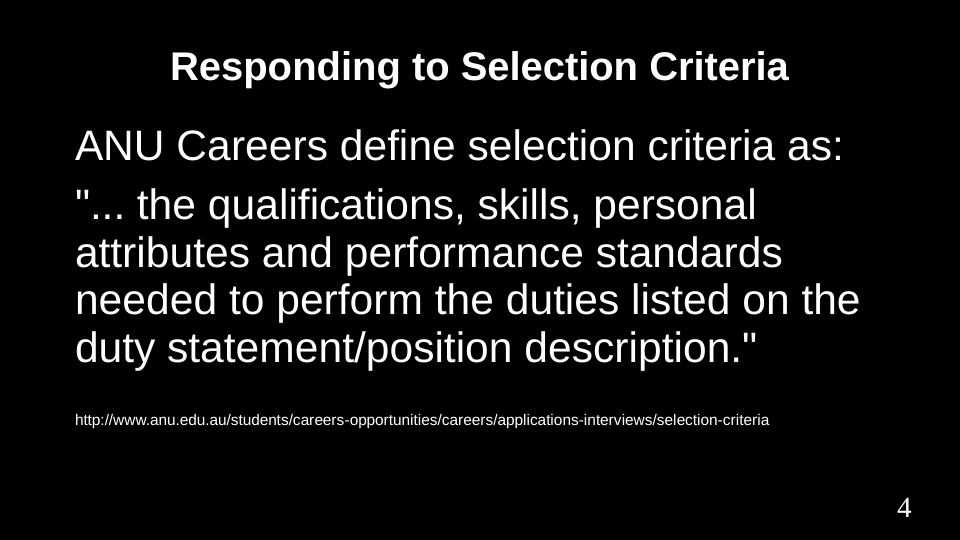

# Responding to Selection Criteria
ANU Careers define selection criteria as:
"... the qualifications, skills, personal attributes and performance standards needed to perform the duties listed on the duty statement/position description."
http://www.anu.edu.au/students/careers-opportunities/careers/applications-interviews/selection-criteria
4